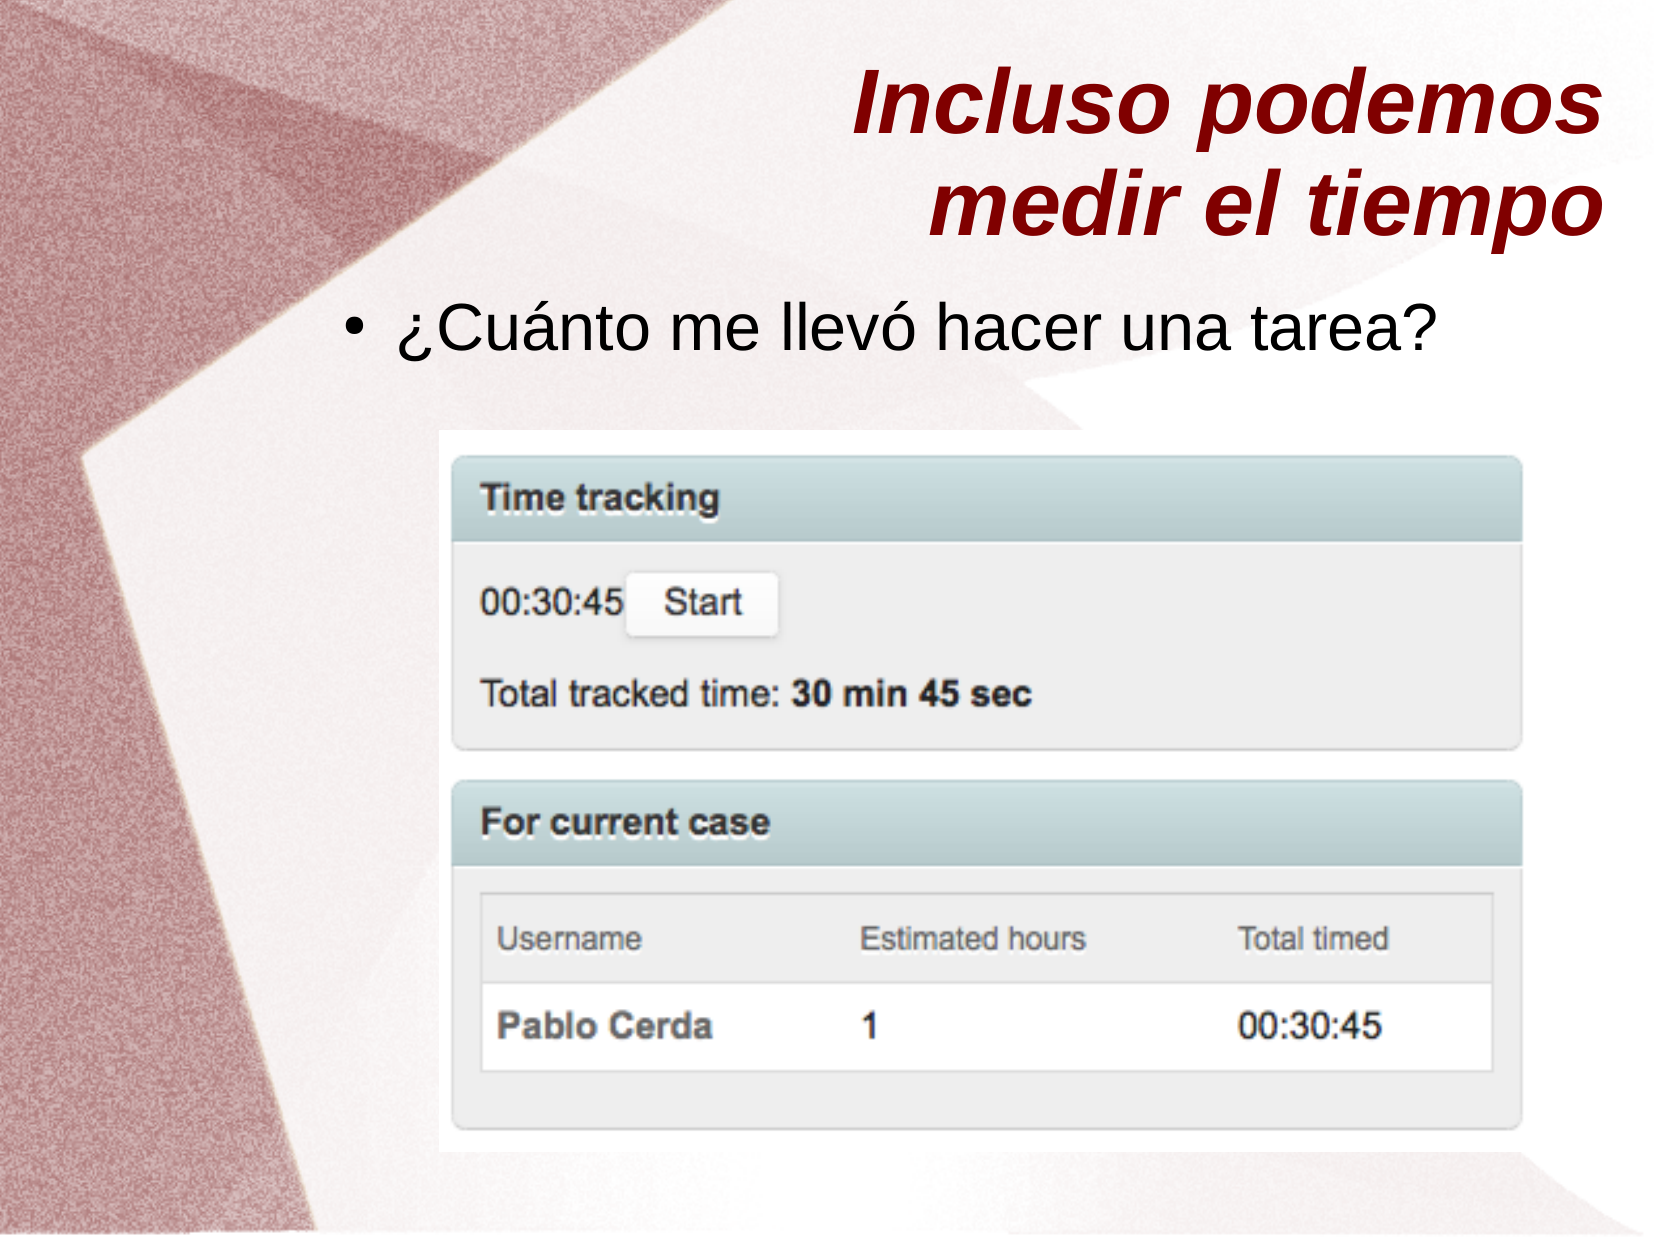

# Incluso podemos medir el tiempo
¿Cuánto me llevó hacer una tarea?